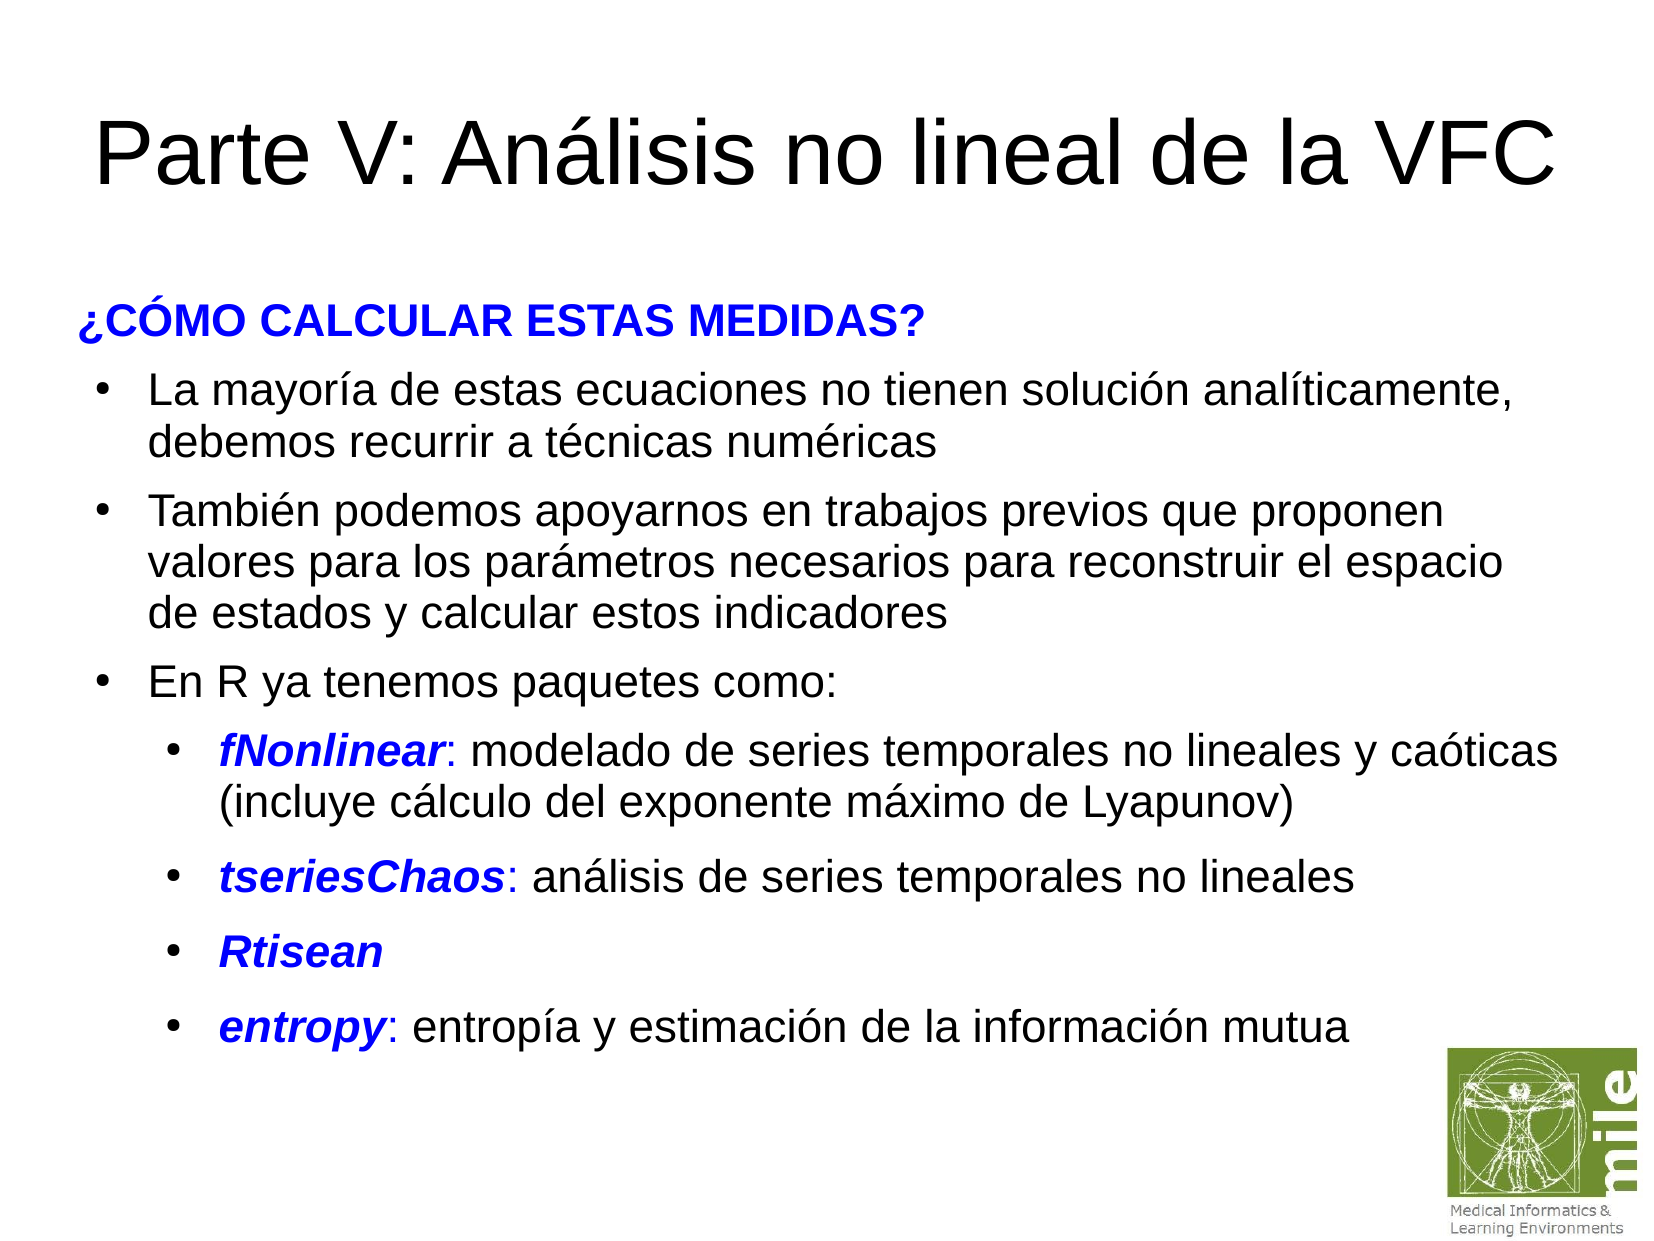

Parte V: Análisis no lineal de la VFC
# ¿CÓMO CALCULAR ESTAS MEDIDAS?
La mayoría de estas ecuaciones no tienen solución analíticamente, debemos recurrir a técnicas numéricas
También podemos apoyarnos en trabajos previos que proponen valores para los parámetros necesarios para reconstruir el espacio de estados y calcular estos indicadores
En R ya tenemos paquetes como:
fNonlinear: modelado de series temporales no lineales y caóticas (incluye cálculo del exponente máximo de Lyapunov)
tseriesChaos: análisis de series temporales no lineales
Rtisean
entropy: entropía y estimación de la información mutua